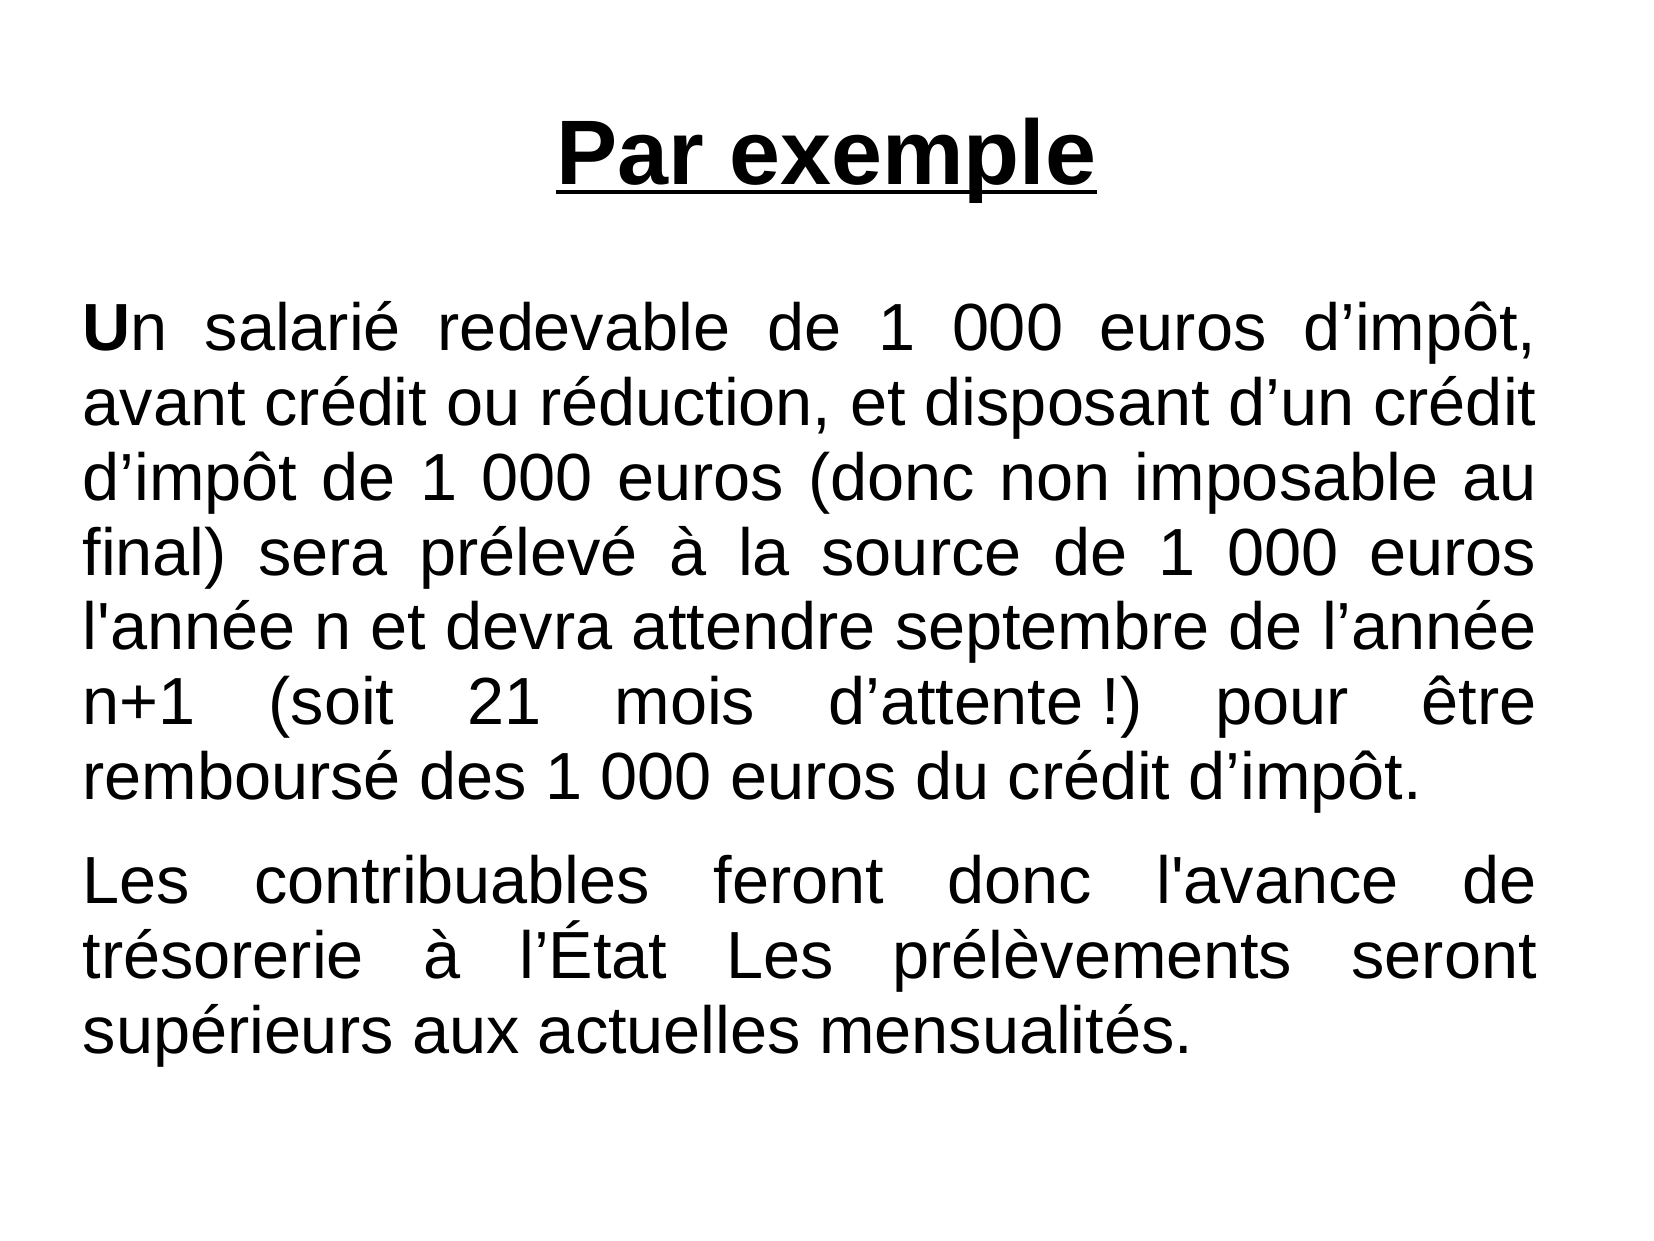

# Par exemple
Un salarié redevable de 1 000 euros d’impôt, avant crédit ou réduction, et disposant d’un crédit d’impôt de 1 000 euros (donc non imposable au final) sera prélevé à la source de 1 000 euros l'année n et devra attendre septembre de l’année n+1 (soit 21 mois d’attente !) pour être remboursé des 1 000 euros du crédit d’impôt.
Les contribuables feront donc l'avance de trésorerie à l’État Les prélèvements seront supérieurs aux actuelles mensualités.